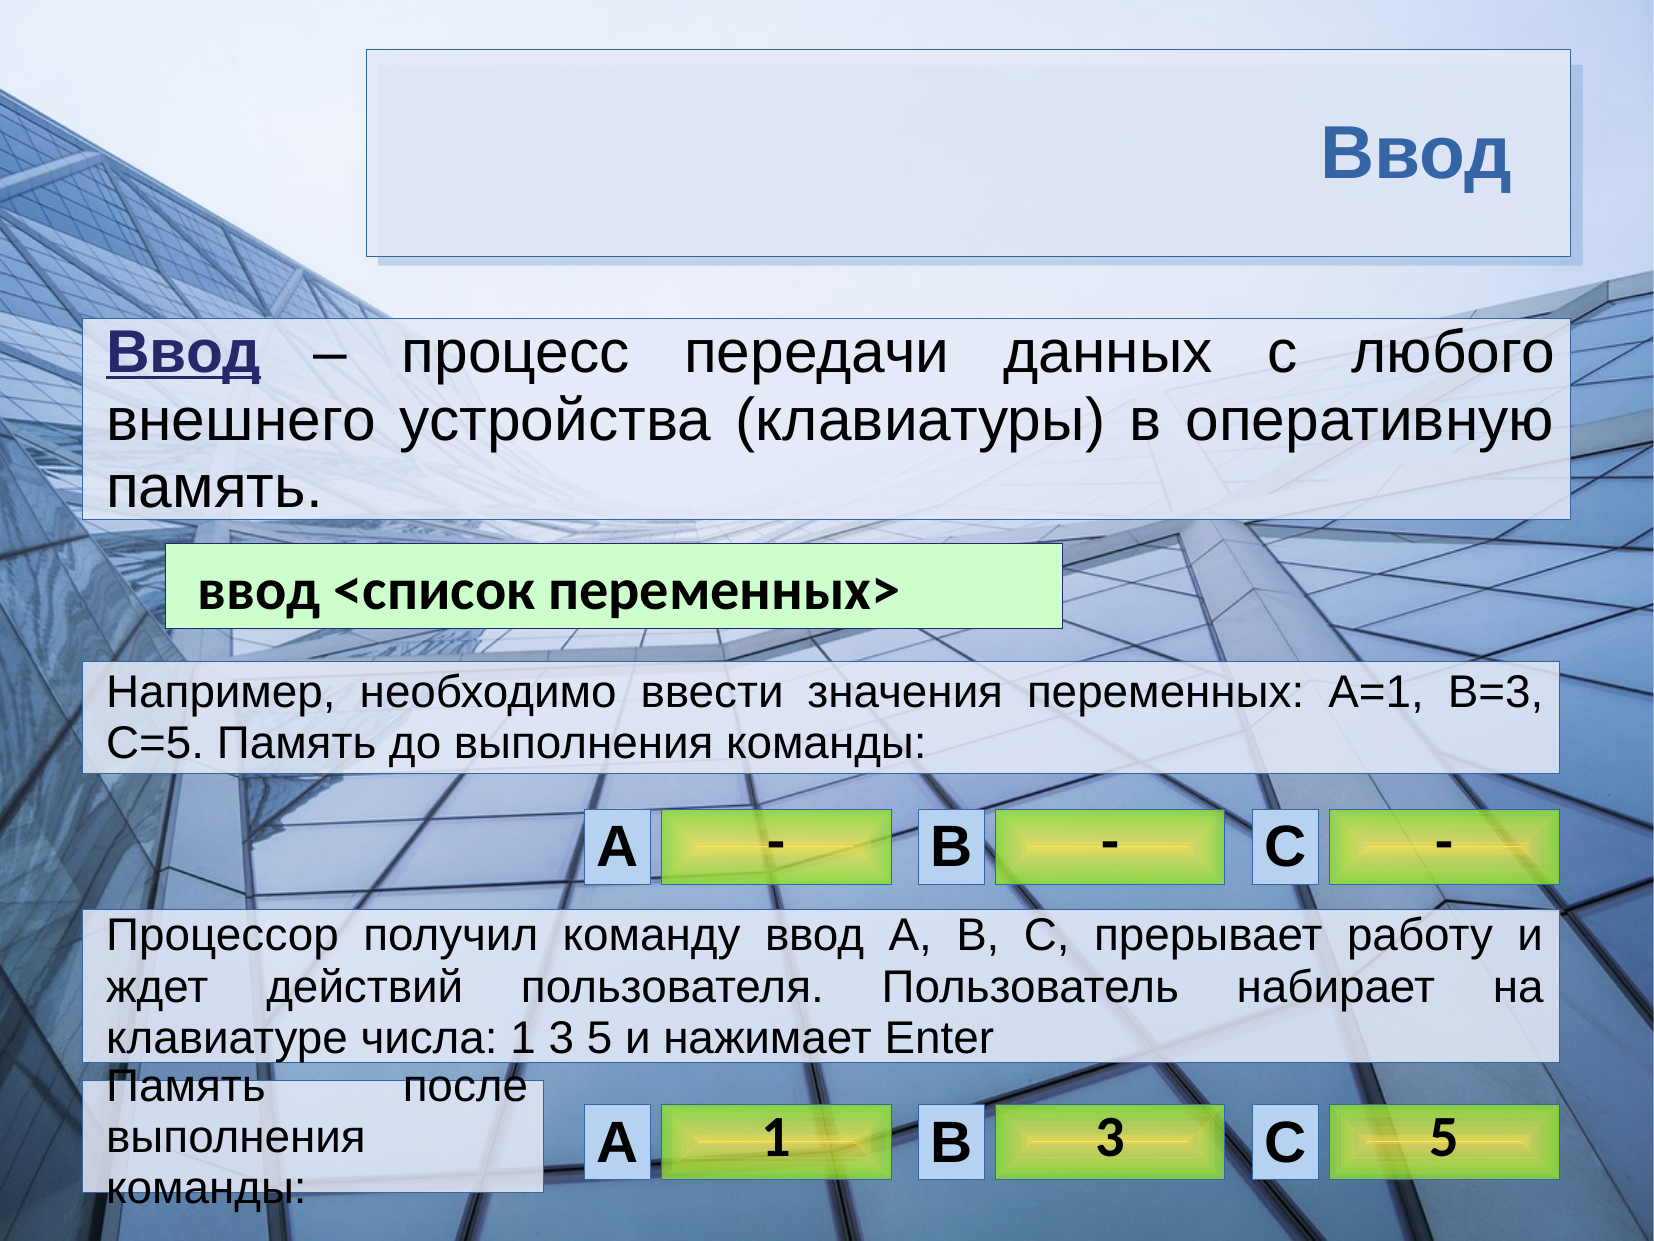

# Ввод
Ввод – процесс передачи данных с любого внешнего устройства (клавиатуры) в оперативную память.
ввод <список переменных>
Например, необходимо ввести значения переменных: А=1, В=3, С=5. Память до выполнения команды:
A
-
B
-
C
-
Процессор получил команду ввод А, В, С, прерывает работу и ждет действий пользователя. Пользователь набирает на клавиатуре числа: 1 3 5 и нажимает Enter
Память после выполнения команды:
A
1
B
3
C
5